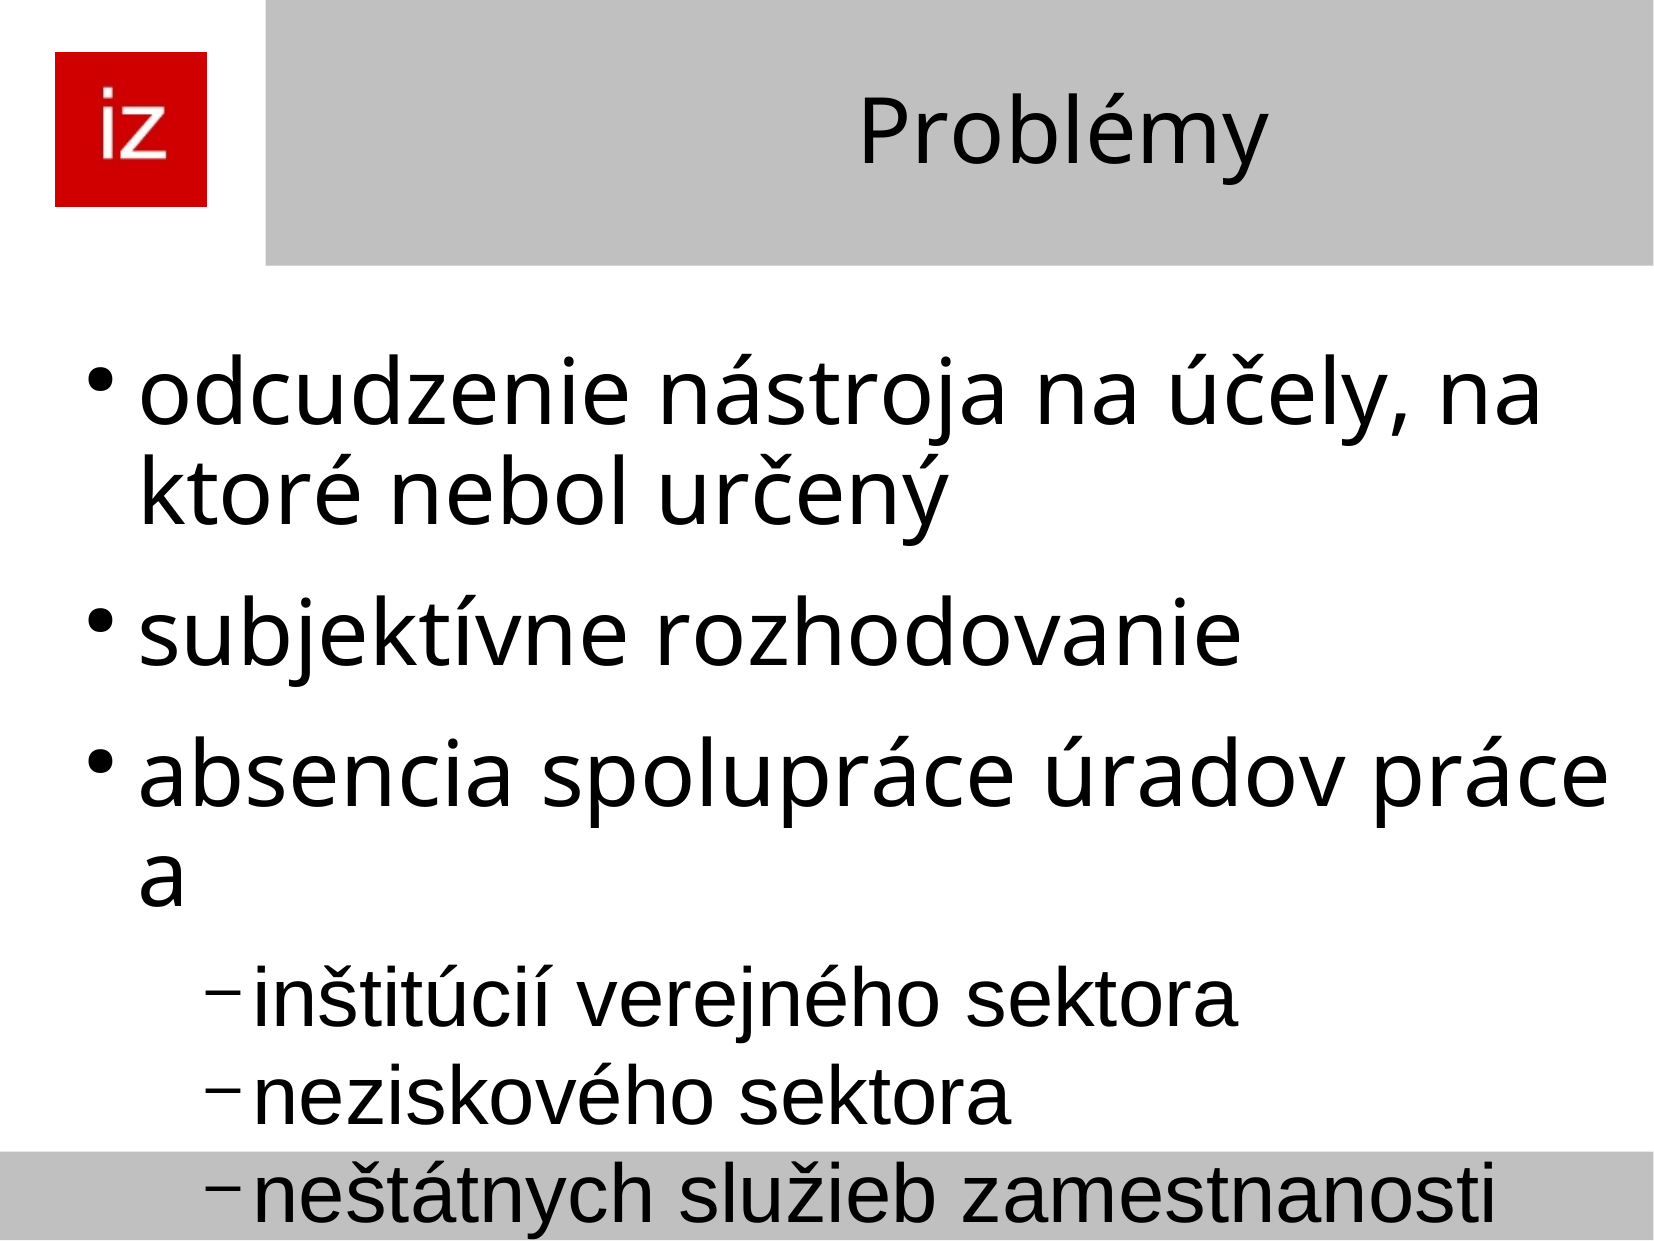

# Problémy
odcudzenie nástroja na účely, na ktoré nebol určený
subjektívne rozhodovanie
absencia spolupráce úradov práce a
inštitúcií verejného sektora
neziskového sektora
neštátnych služieb zamestnanosti